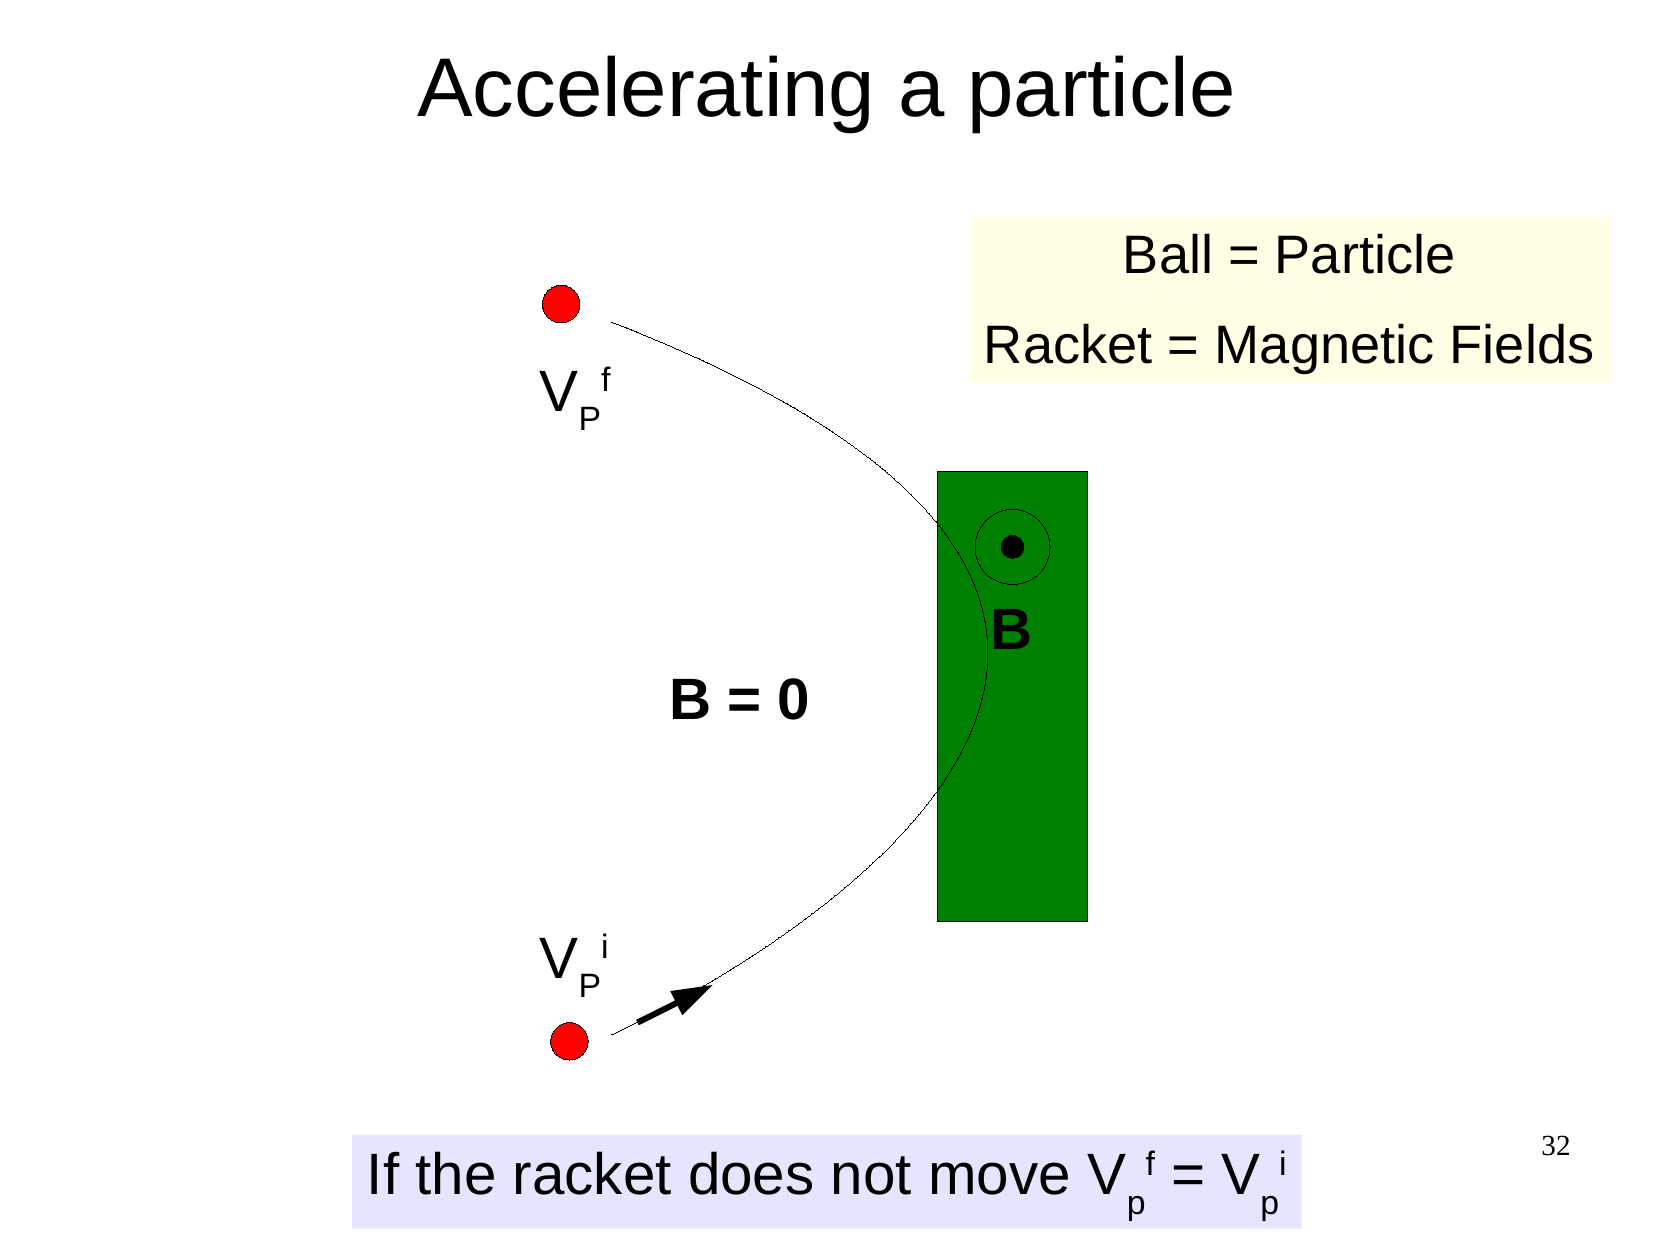

# Accelerating a particle
Ball = Particle
Racket = Magnetic Fields
VPf
B
B = 0
VPi
32
If the racket does not move Vpf = Vpi